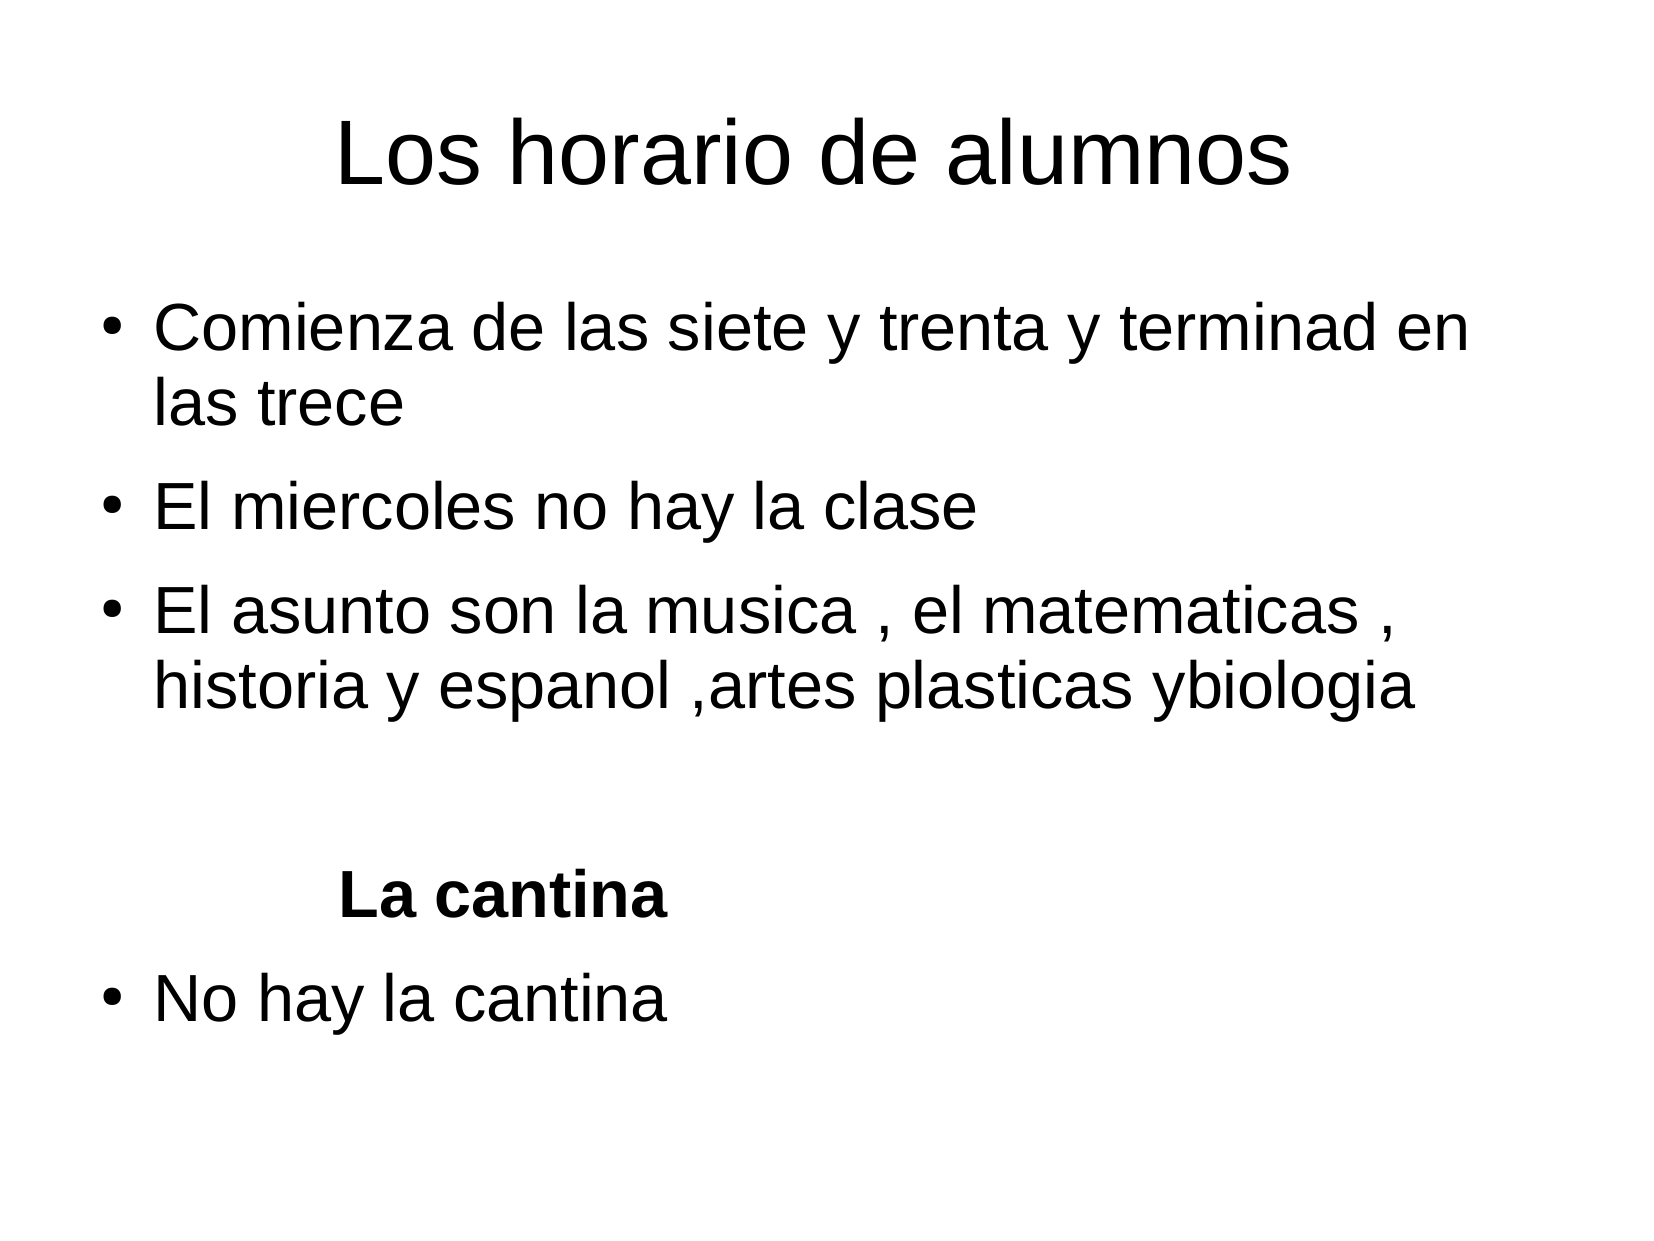

# Los horario de alumnos
Comienza de las siete y trenta y terminad en las trece
El miercoles no hay la clase
El asunto son la musica , el matematicas , historia y espanol ,artes plasticas ybiologia
 La cantina
No hay la cantina